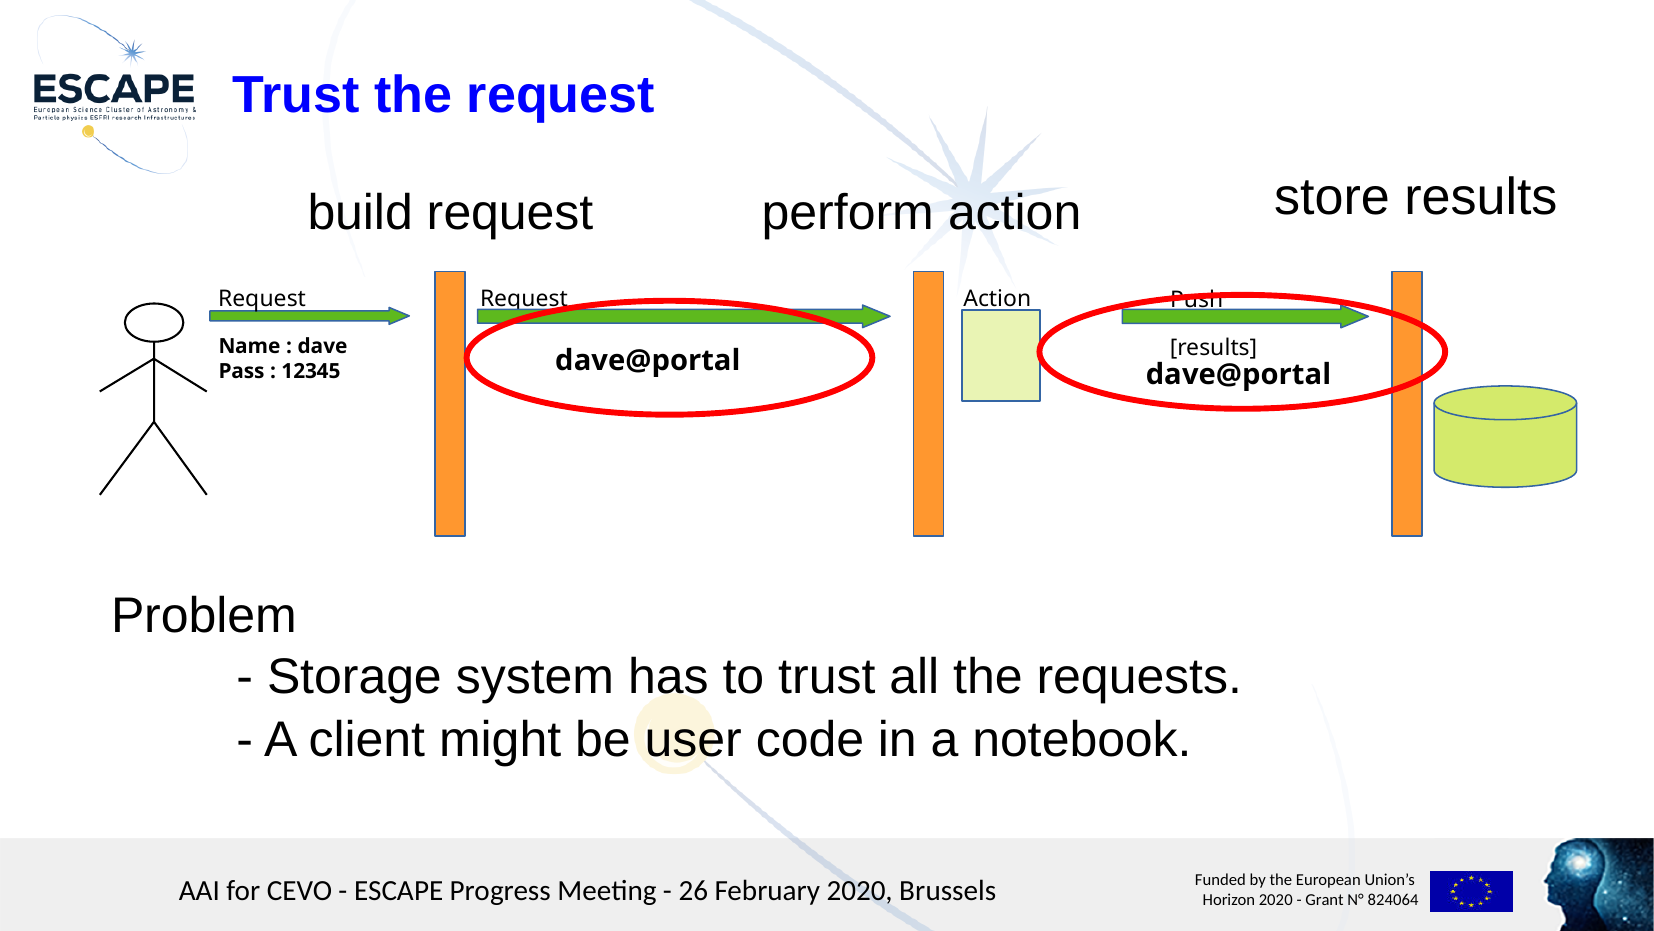

# Trust the request
store results
build request
perform action
Action
Request
Request
Push
Name : dave
Pass : 12345
[results]
dave@portal
dave@portal
Problem
- Storage system has to trust all the requests.
- A client might be user code in a notebook.